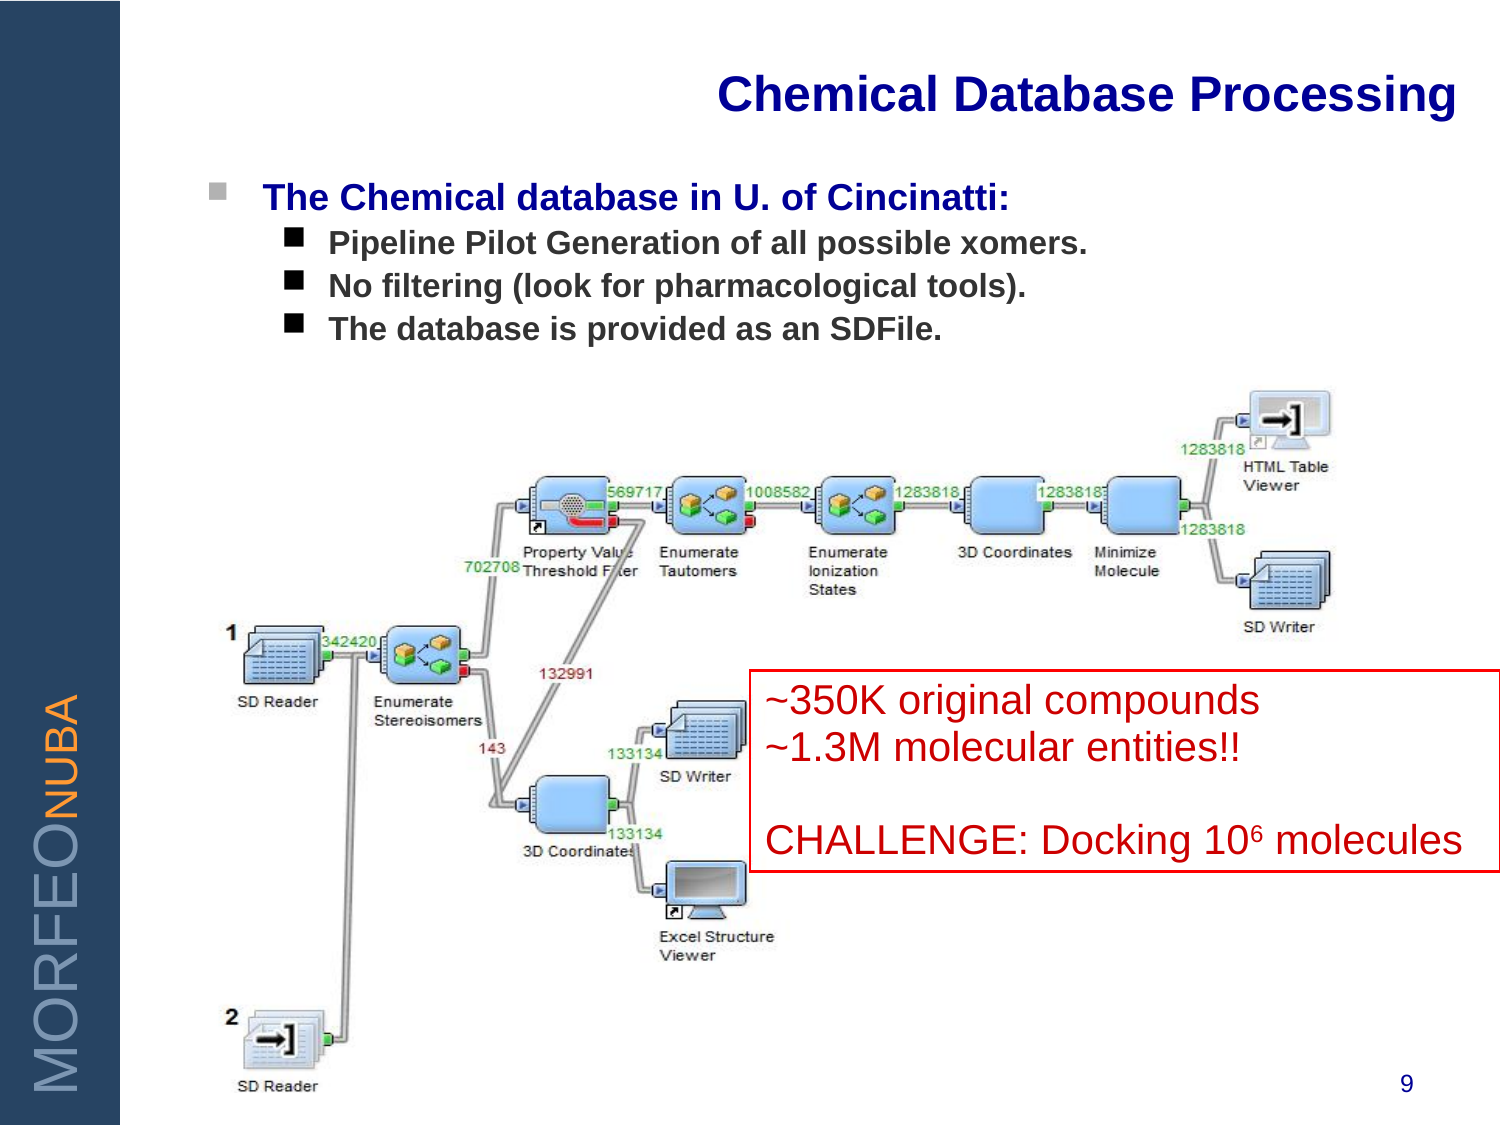

Chemical Database Processing
The Chemical database in U. of Cincinatti:
Pipeline Pilot Generation of all possible xomers.
No filtering (look for pharmacological tools).
The database is provided as an SDFile.
~350K original compounds
~1.3M molecular entities!!
CHALLENGE: Docking 106 molecules